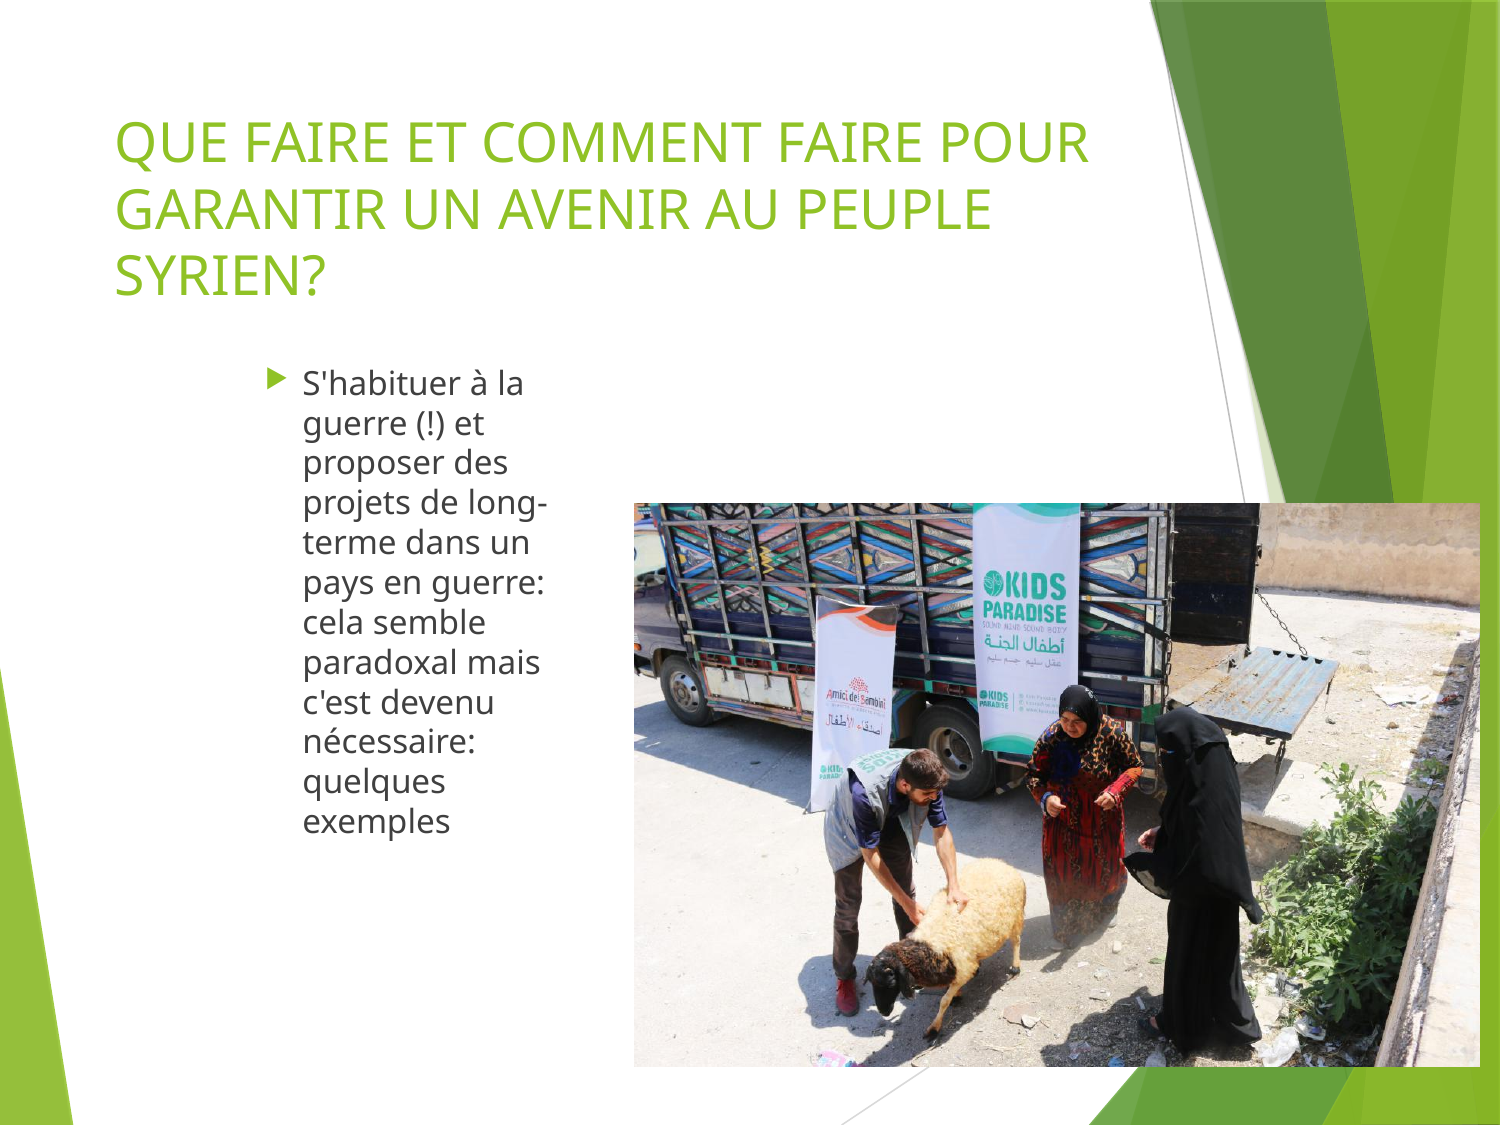

# QUE FAIRE ET COMMENT FAIRE POUR GARANTIR UN AVENIR AU PEUPLE SYRIEN?
S'habituer à la guerre (!) et proposer des projets de long-terme dans un pays en guerre: cela semble paradoxal mais c'est devenu nécessaire: quelques exemples